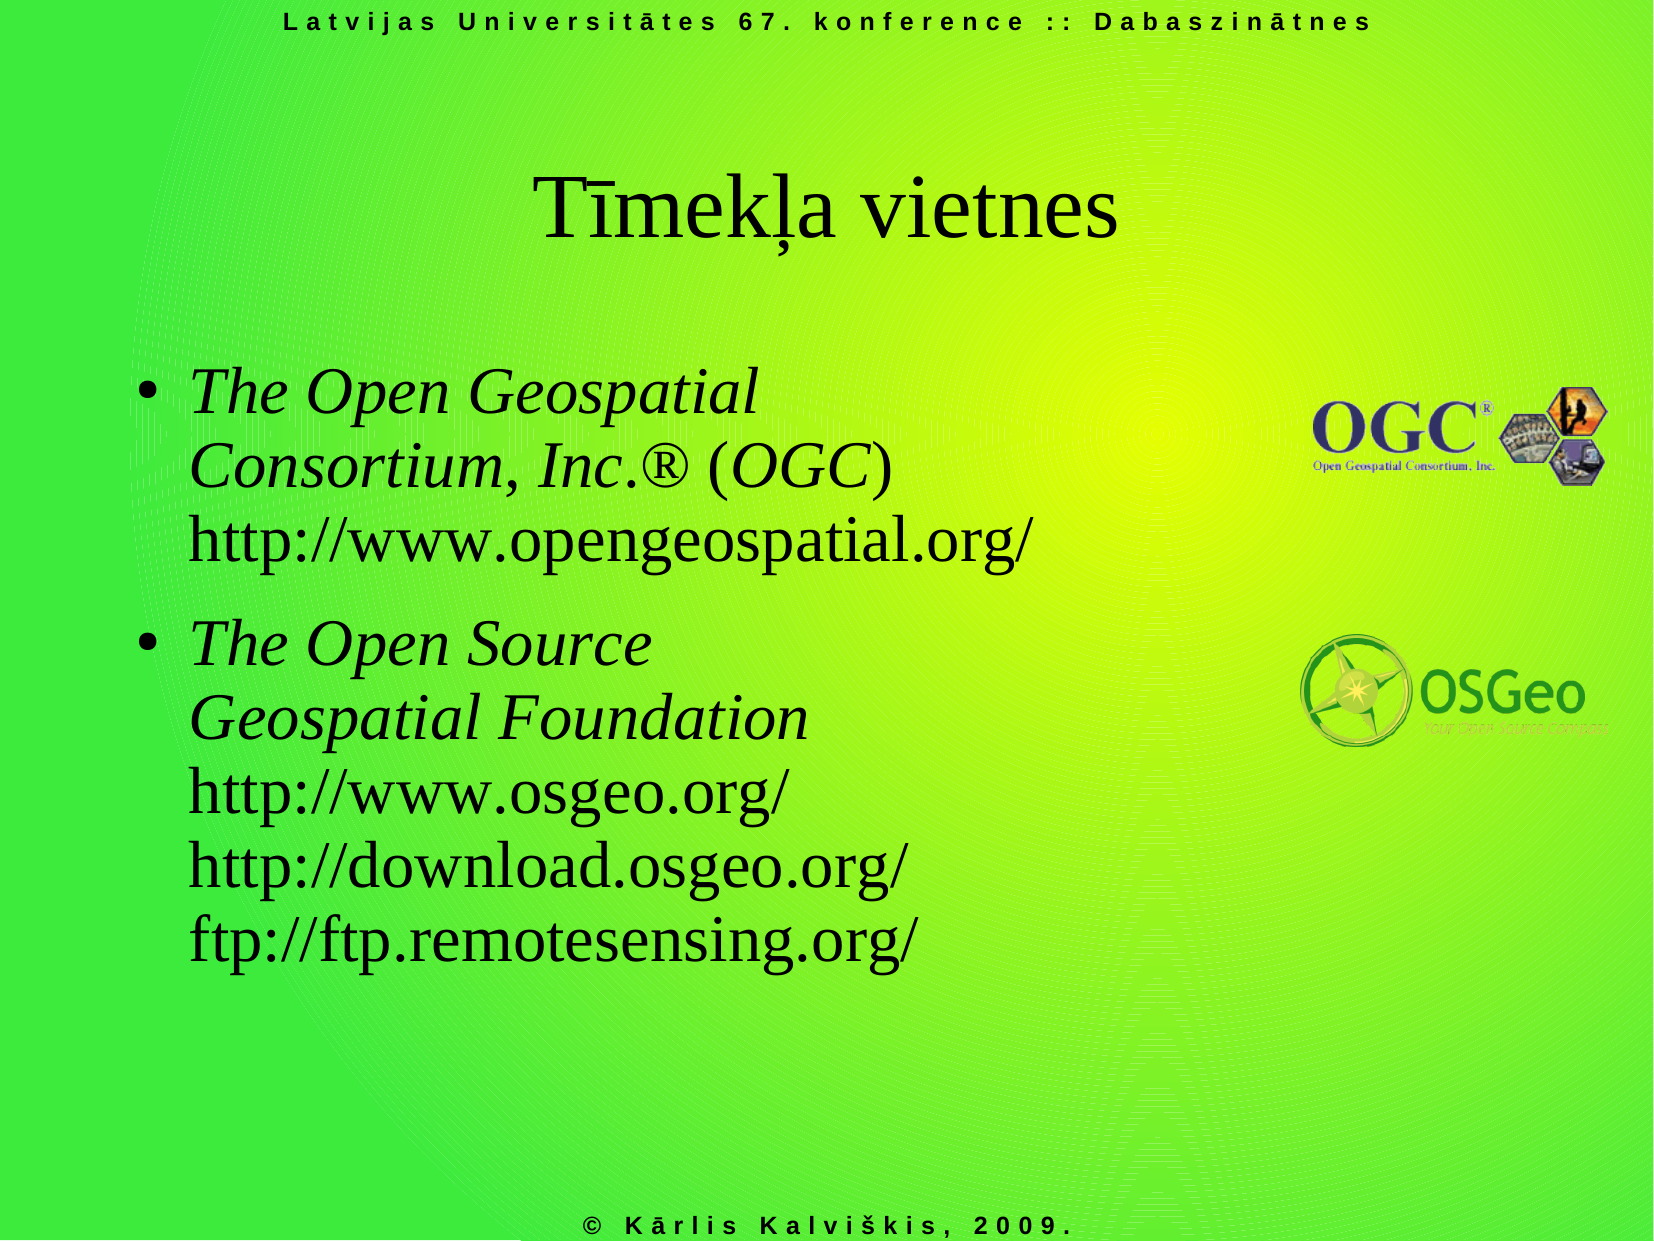

# Tīmekļa vietnes
The Open Geospatial
Consortium, Inc.® (OGC)
http://www.opengeospatial.org/
The Open Source
Geospatial Foundation
http://www.osgeo.org/
http://download.osgeo.org/
ftp://ftp.remotesensing.org/